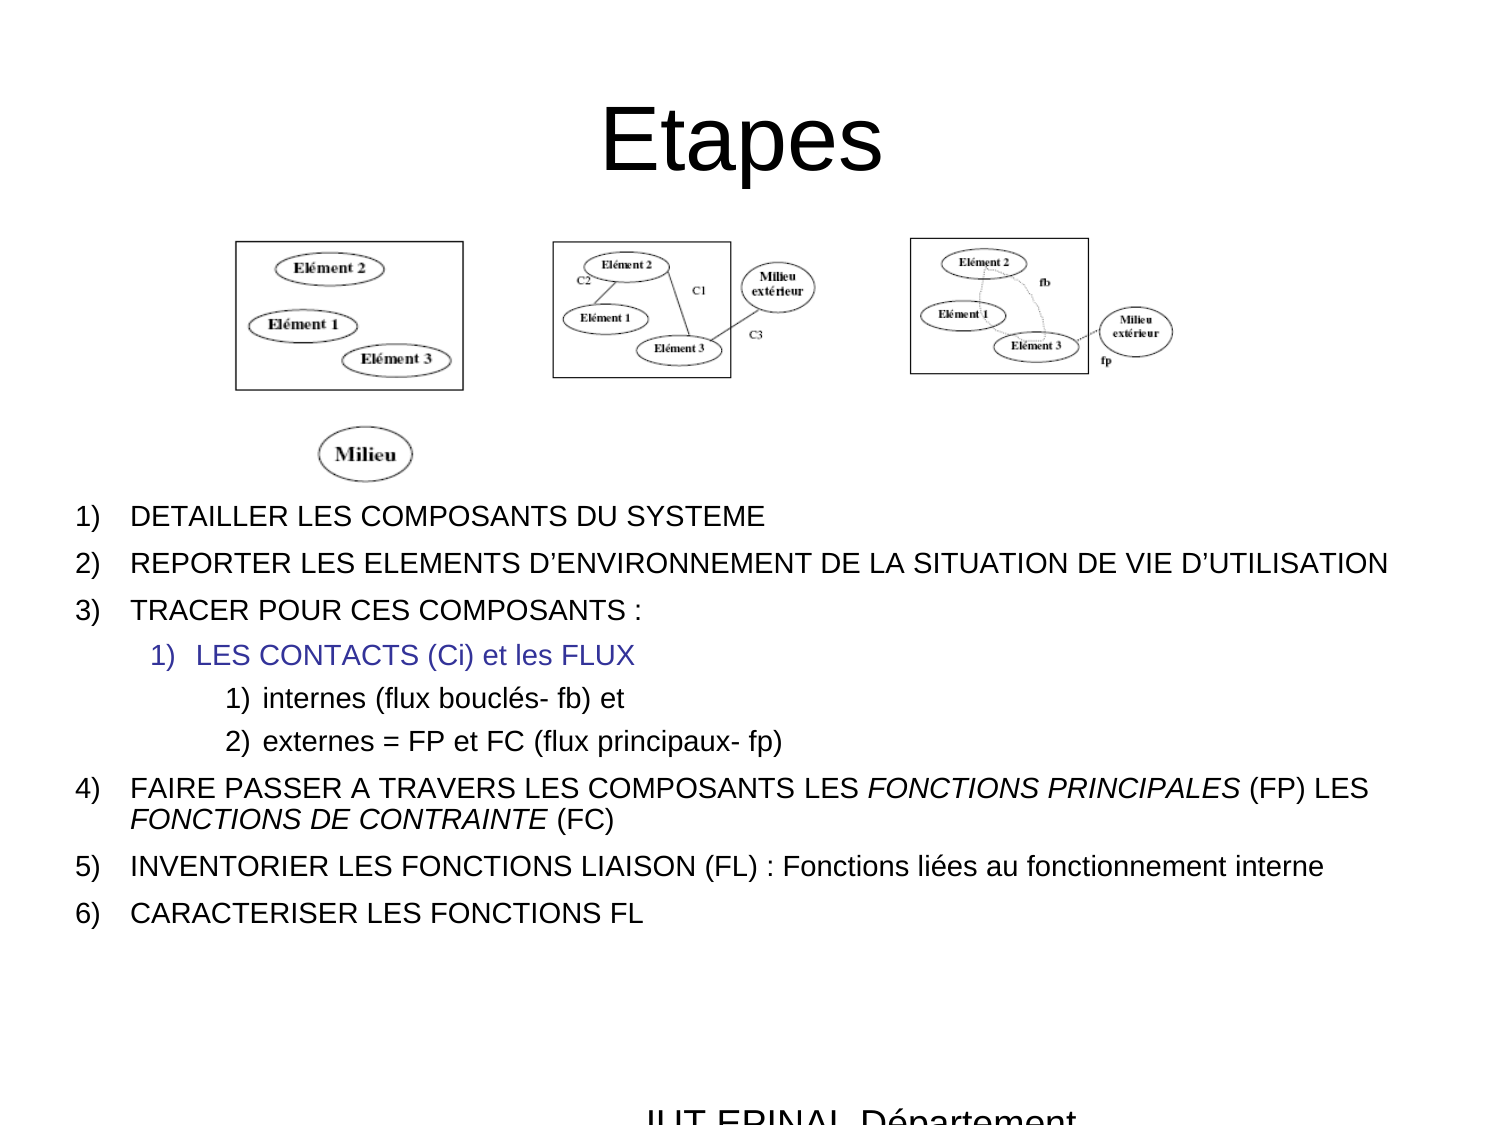

# Etapes
DETAILLER LES COMPOSANTS DU SYSTEME
REPORTER LES ELEMENTS D’ENVIRONNEMENT DE LA SITUATION DE VIE D’UTILISATION
TRACER POUR CES COMPOSANTS :
LES CONTACTS (Ci) et les FLUX
internes (flux bouclés- fb) et
externes = FP et FC (flux principaux- fp)
FAIRE PASSER A TRAVERS LES COMPOSANTS LES FONCTIONS PRINCIPALES (FP) LES FONCTIONS DE CONTRAINTE (FC)
INVENTORIER LES FONCTIONS LIAISON (FL) : Fonctions liées au fonctionnement interne
CARACTERISER LES FONCTIONS FL